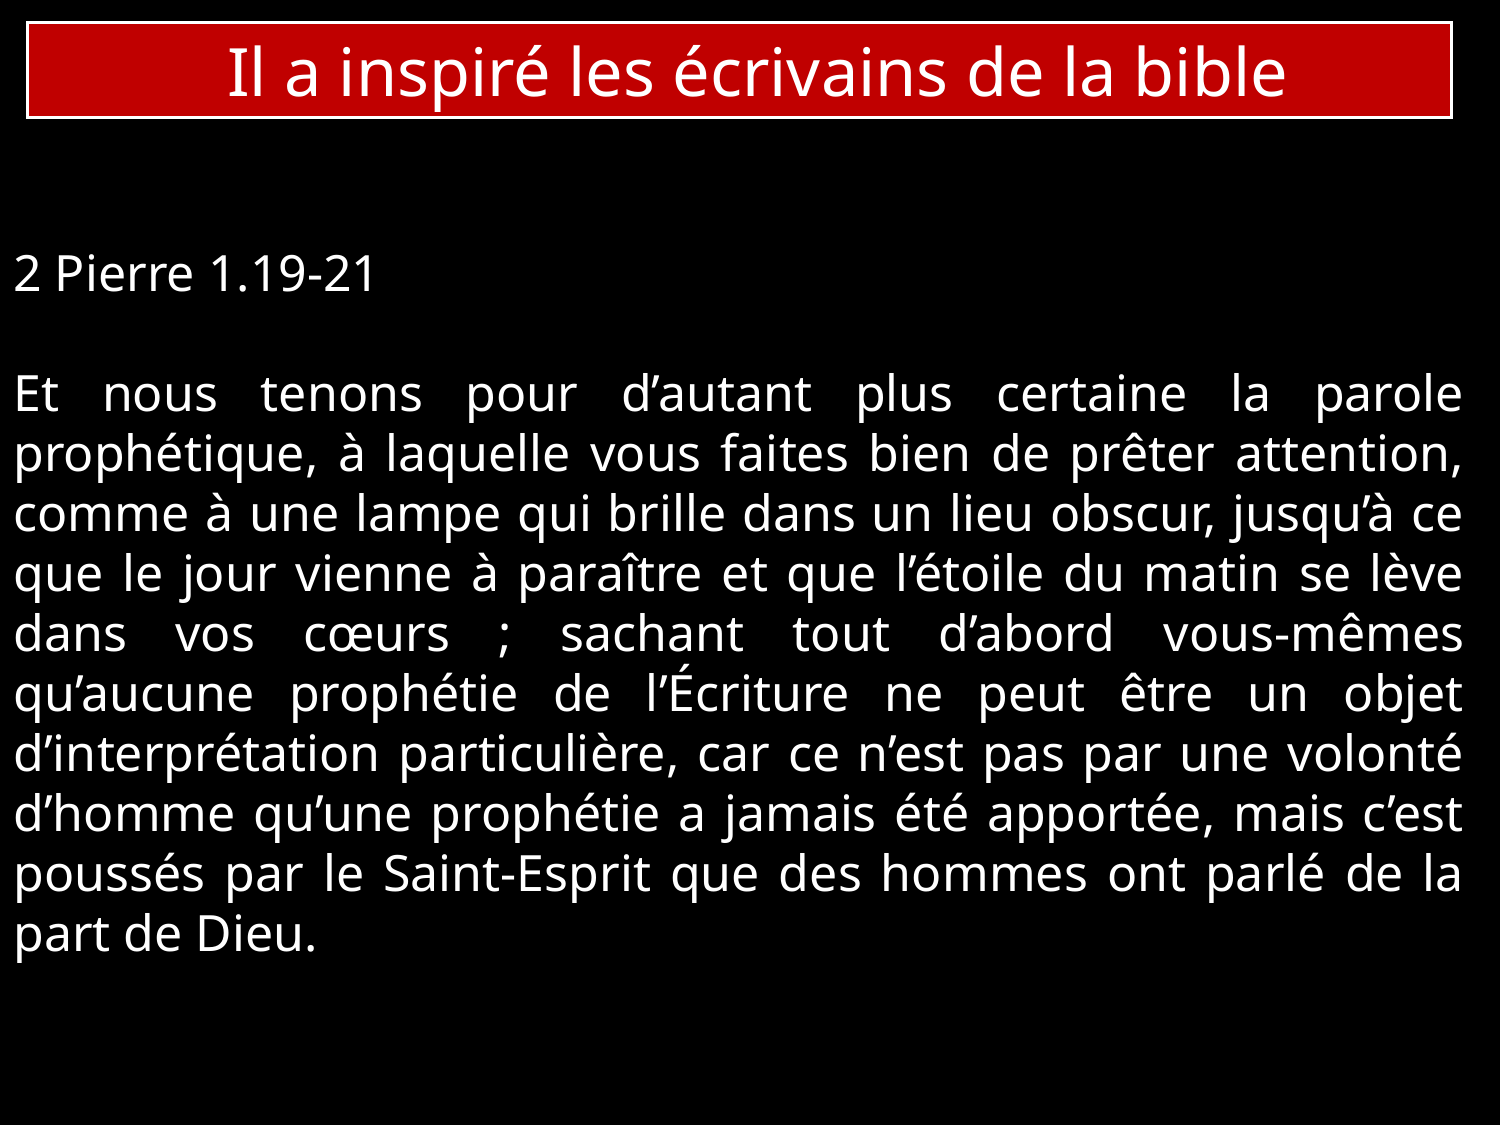

Il a inspiré les écrivains de la bible
2 Pierre 1.19-21
Et nous tenons pour d’autant plus certaine la parole prophétique, à laquelle vous faites bien de prêter attention, comme à une lampe qui brille dans un lieu obscur, jusqu’à ce que le jour vienne à paraître et que l’étoile du matin se lève dans vos cœurs ; sachant tout d’abord vous-mêmes qu’aucune prophétie de l’Écriture ne peut être un objet d’interprétation particulière, car ce n’est pas par une volonté d’homme qu’une prophétie a jamais été apportée, mais c’est poussés par le Saint-Esprit que des hommes ont parlé de la part de Dieu.